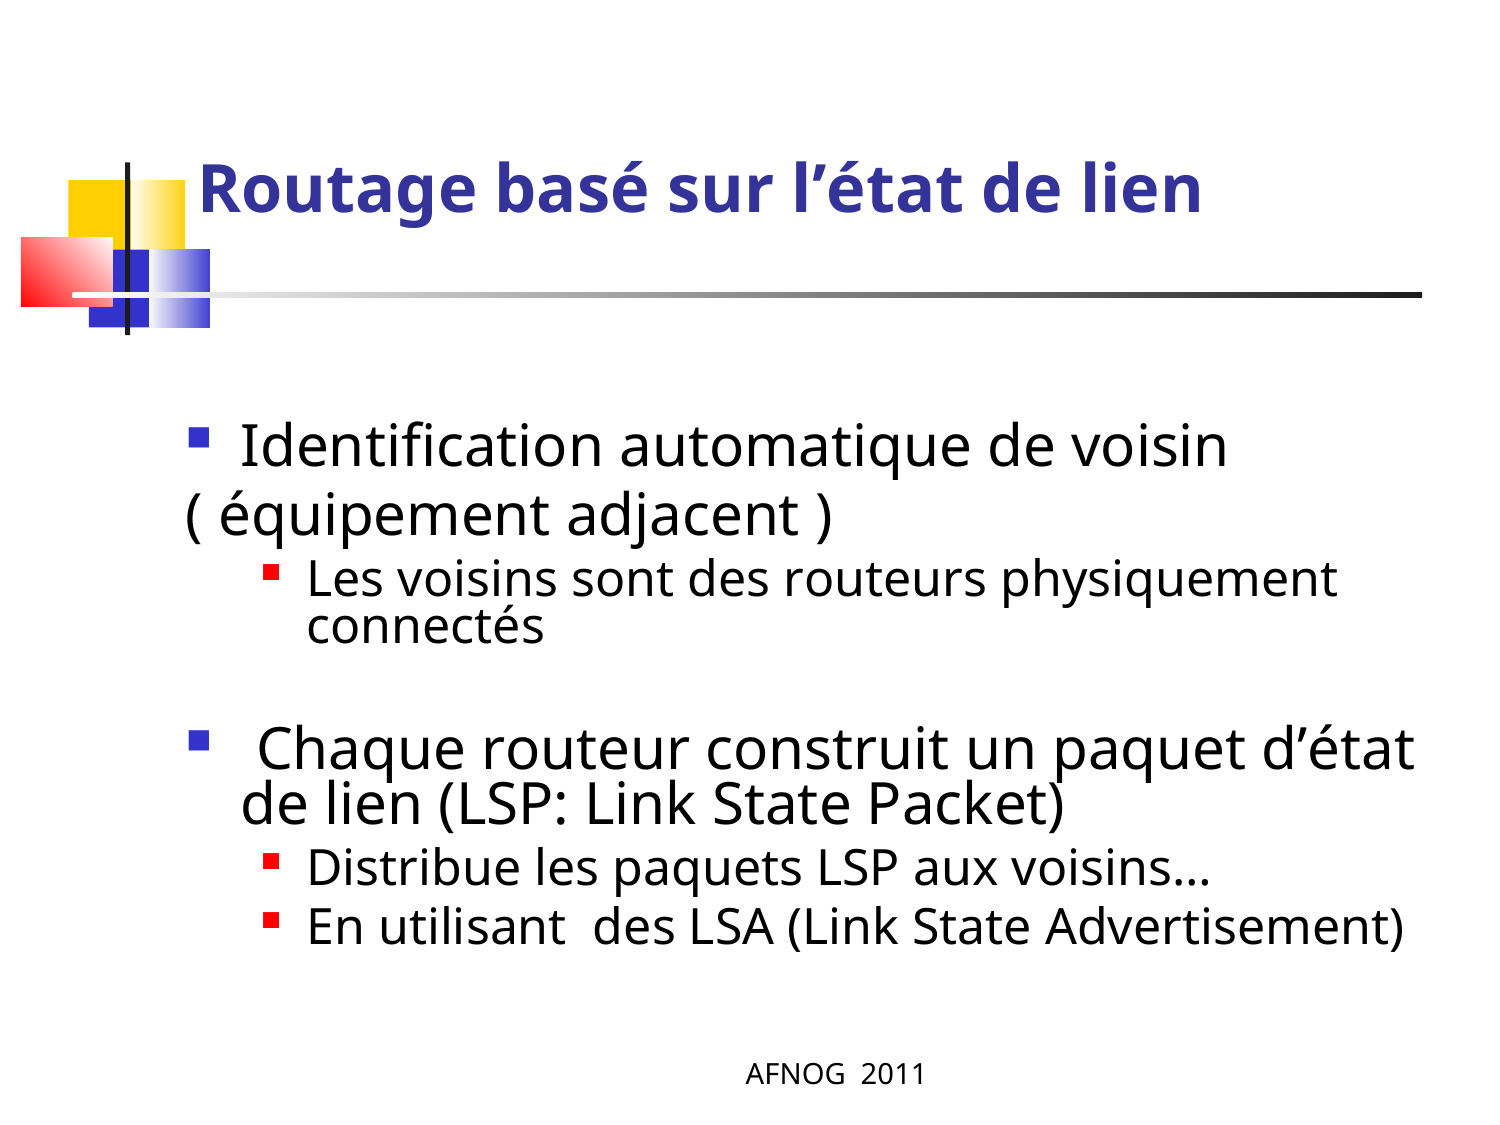

# Routage basé sur l’état de lien
Identification automatique de voisin
( équipement adjacent )‏
Les voisins sont des routeurs physiquement connectés
 Chaque routeur construit un paquet d’état de lien (LSP: Link State Packet)‏
Distribue les paquets LSP aux voisins…
En utilisant des LSA (Link State Advertisement)‏
AFNOG 2011